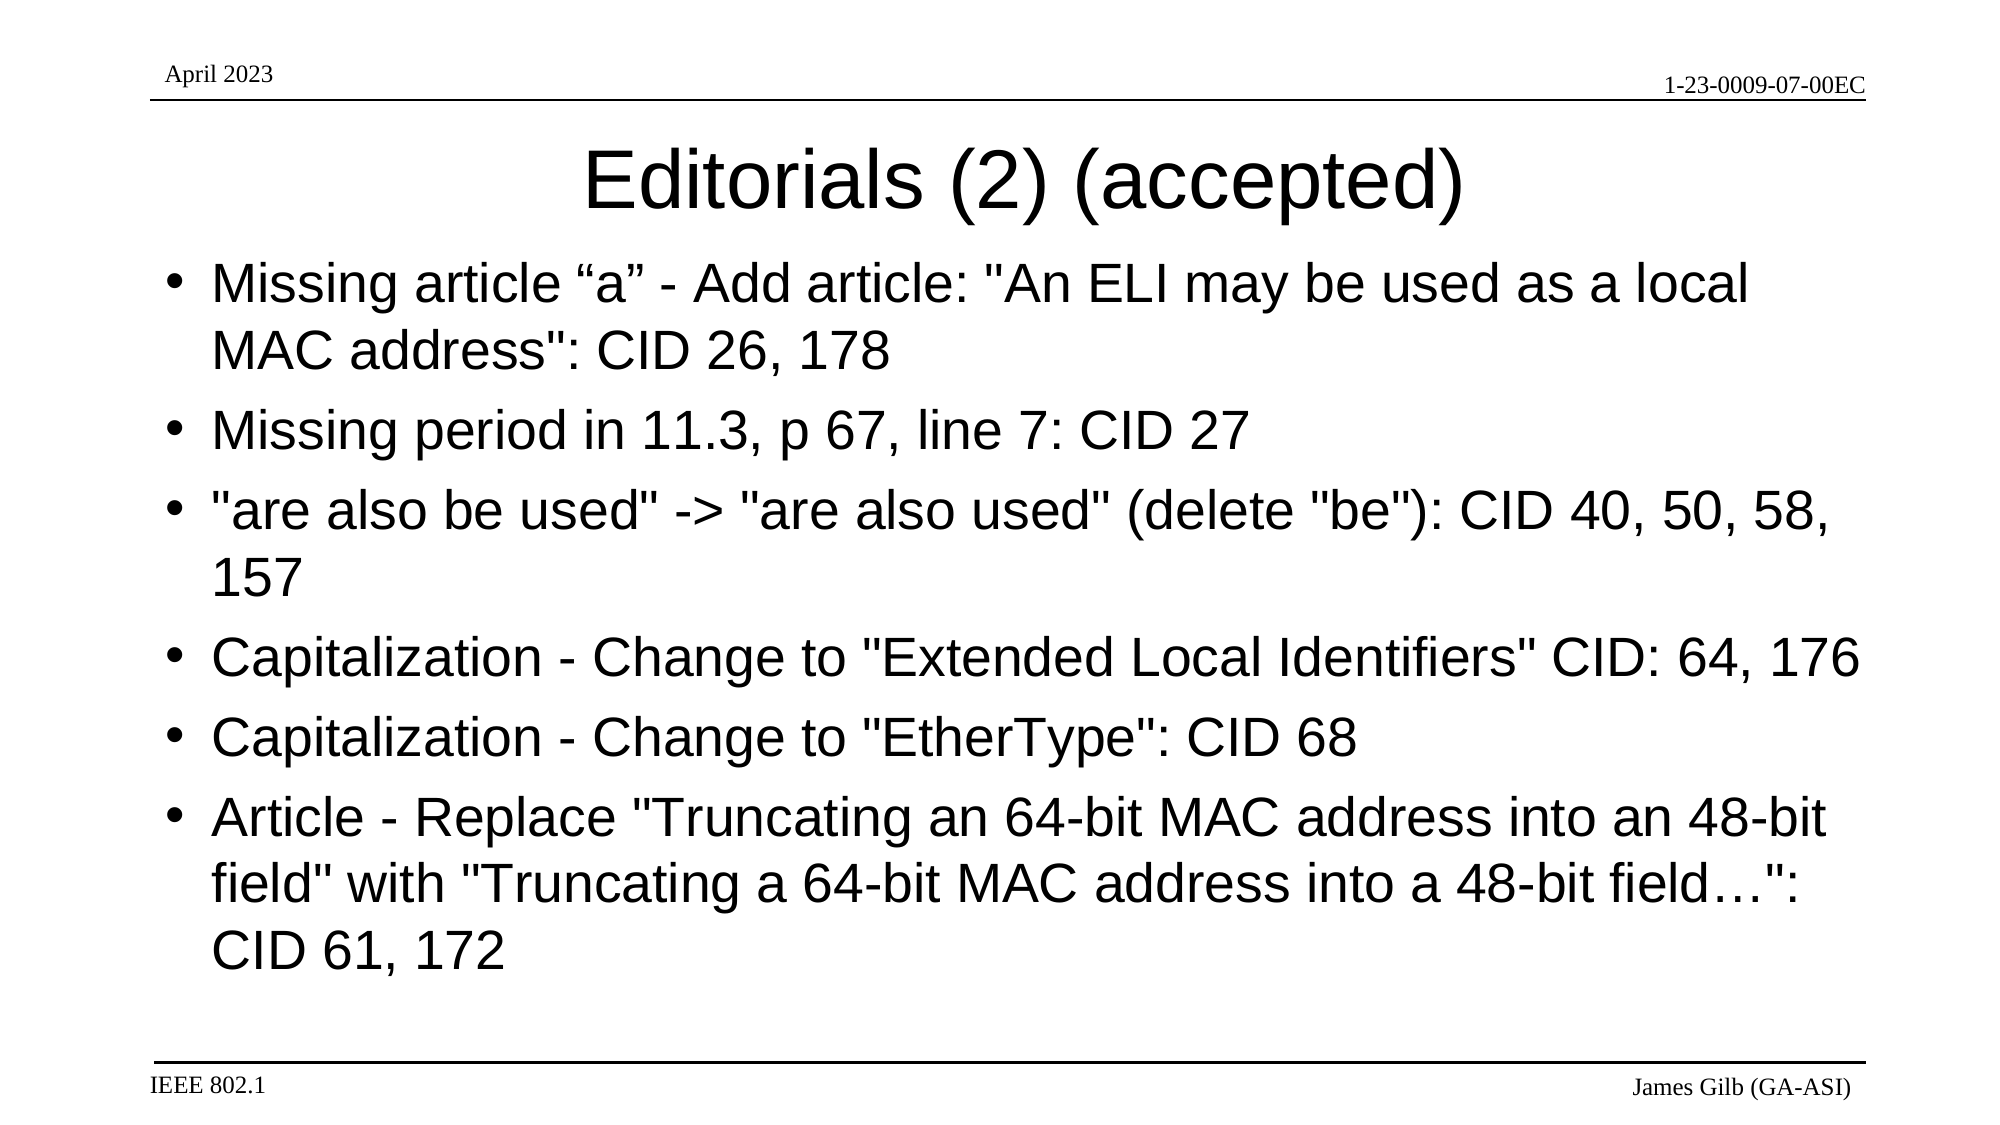

# Editorials (2) (accepted)
Missing article “a” - Add article: "An ELI may be used as a local MAC address": CID 26, 178
Missing period in 11.3, p 67, line 7: CID 27
"are also be used" -> "are also used" (delete "be"): CID 40, 50, 58, 157
Capitalization - Change to "Extended Local Identifiers" CID: 64, 176
Capitalization - Change to "EtherType": CID 68
Article - Replace "Truncating an 64-bit MAC address into an 48-bit field" with "Truncating a 64-bit MAC address into a 48-bit field…": CID 61, 172